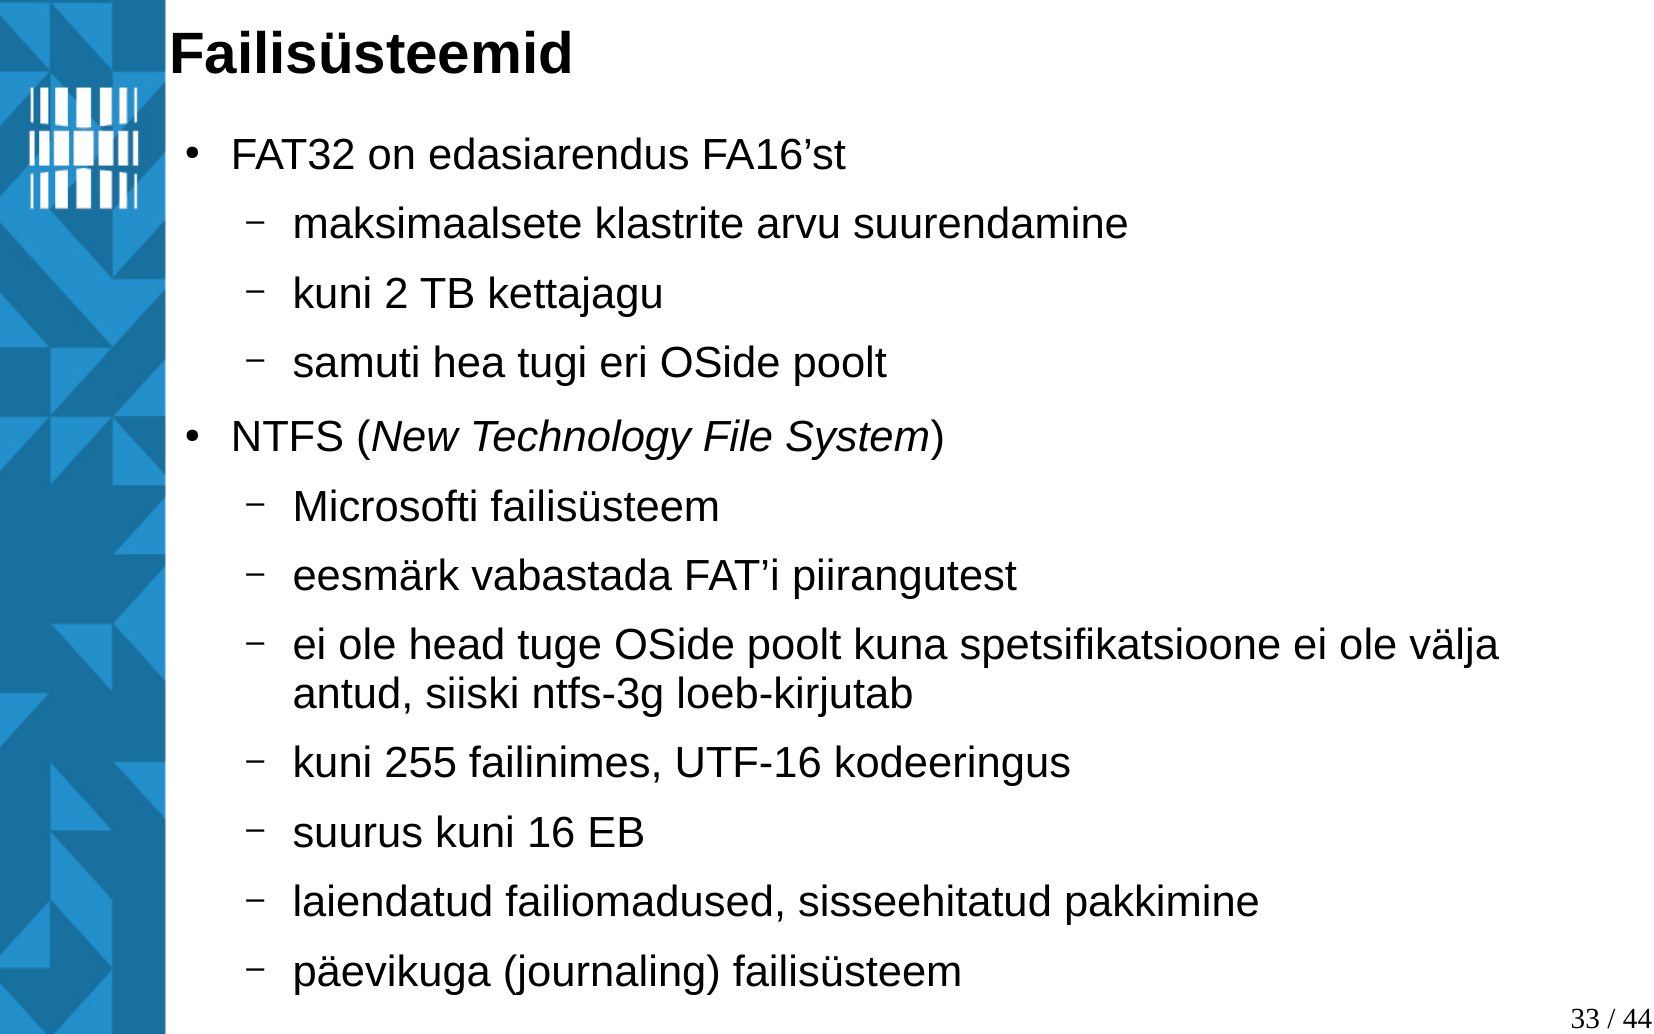

# Failisüsteemid
FAT32 on edasiarendus FA16’st
maksimaalsete klastrite arvu suurendamine
kuni 2 TB kettajagu
samuti hea tugi eri OSide poolt
NTFS (New Technology File System)
Microsofti failisüsteem
eesmärk vabastada FAT’i piirangutest
ei ole head tuge OSide poolt kuna spetsifikatsioone ei ole välja antud, siiski ntfs-3g loeb-kirjutab
kuni 255 failinimes, UTF-16 kodeeringus
suurus kuni 16 EB
laiendatud failiomadused, sisseehitatud pakkimine
päevikuga (journaling) failisüsteem
33